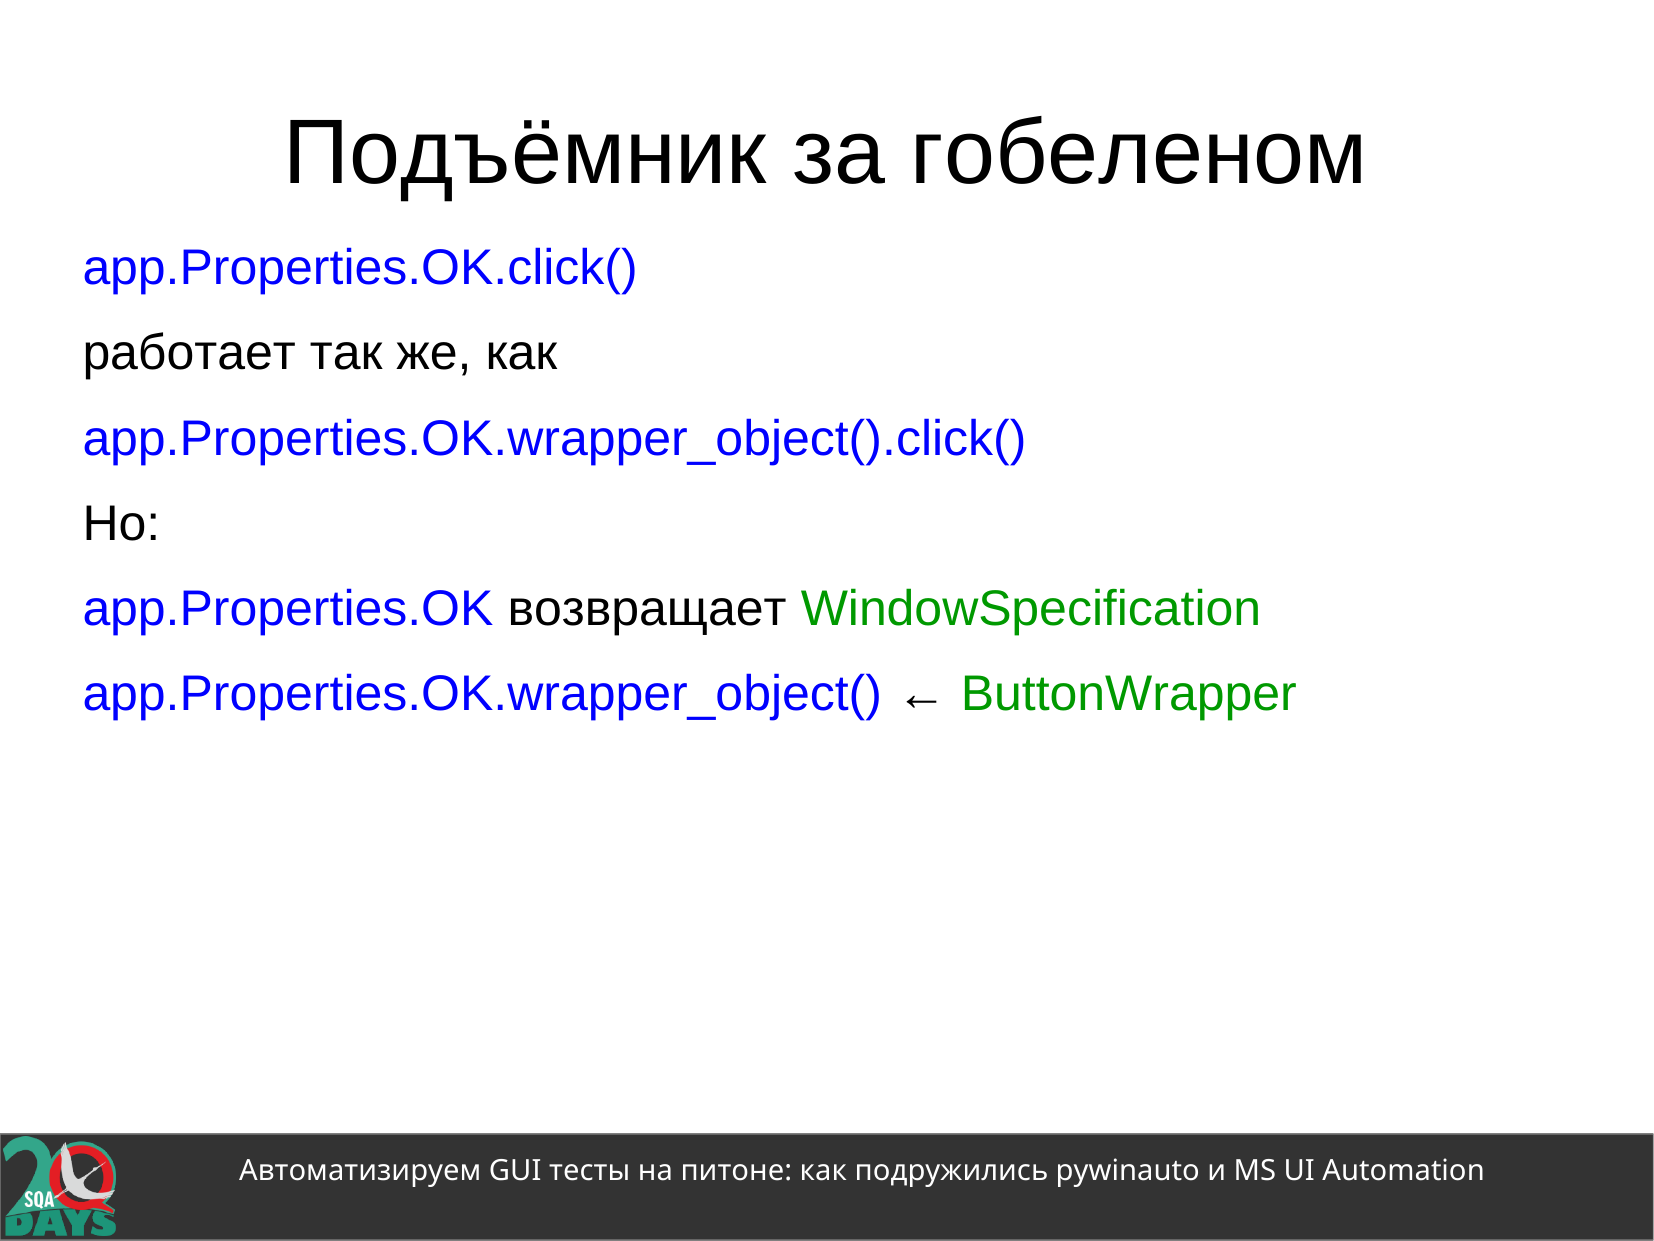

# Подъёмник за гобеленом
app.Properties.OK.click()
работает так же, как
app.Properties.OK.wrapper_object().click()
Но:
app.Properties.OK возвращает WindowSpecification
app.Properties.OK.wrapper_object() ← ButtonWrapper
Автоматизируем GUI тесты на питоне: как подружились pywinauto и MS UI Automation